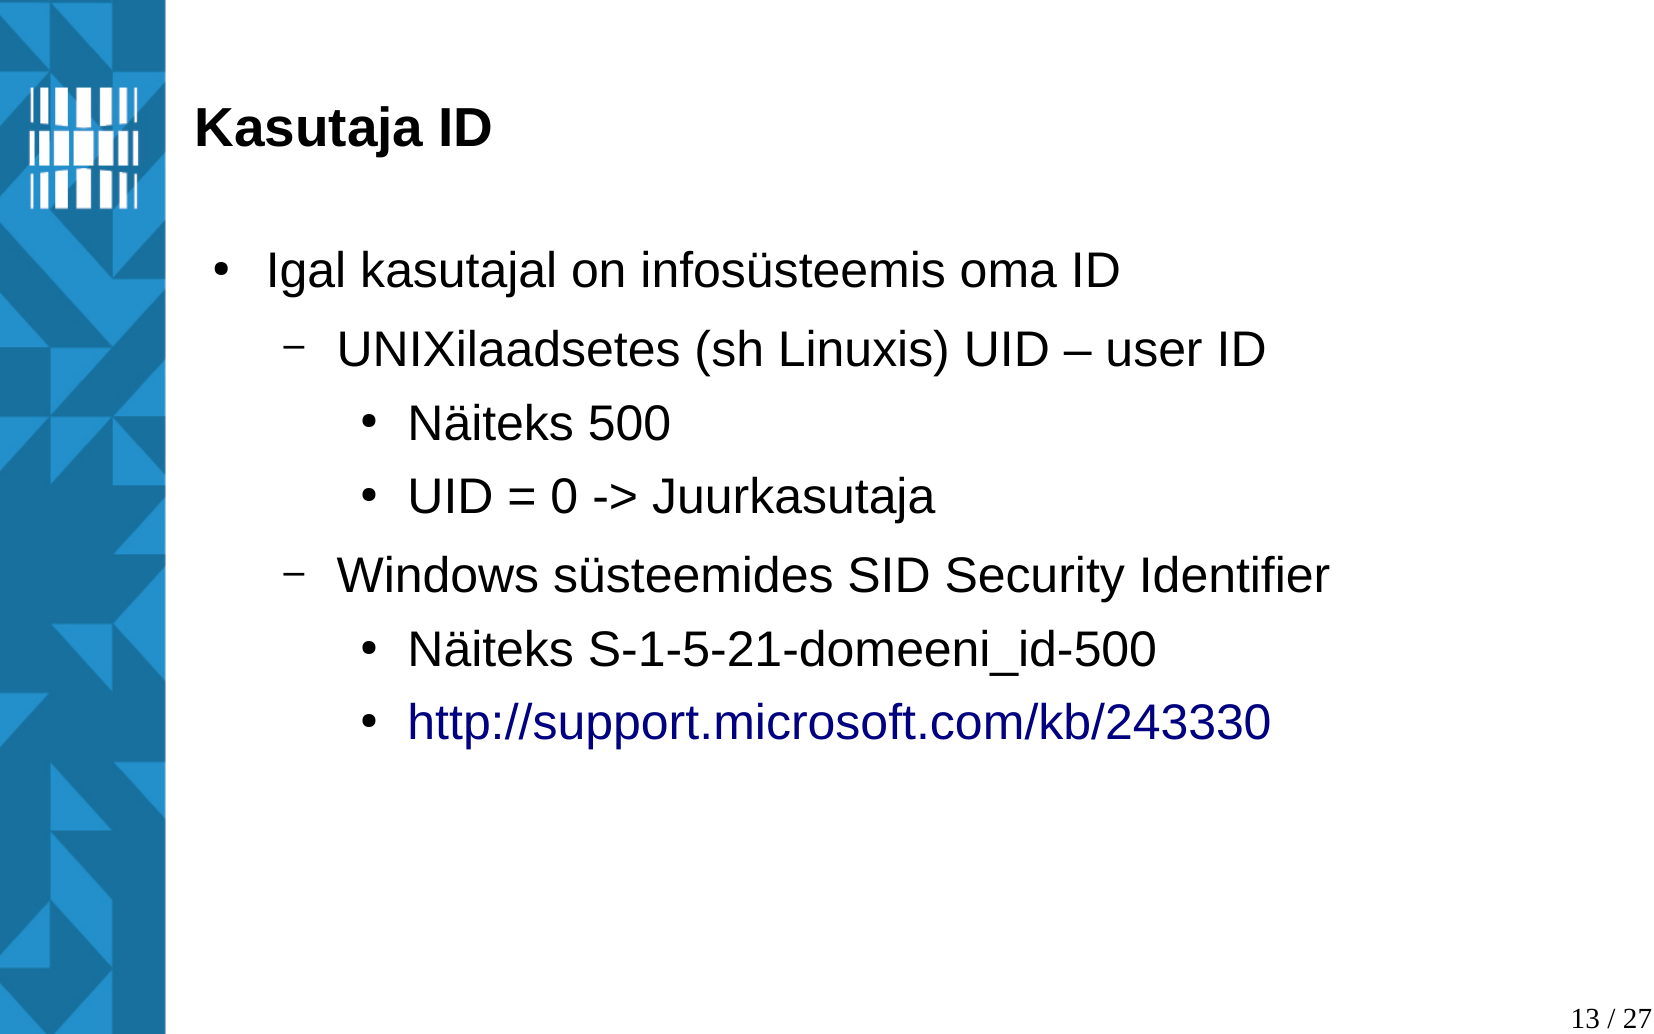

# Kasutaja ID
Igal kasutajal on infosüsteemis oma ID
UNIXilaadsetes (sh Linuxis) UID – user ID
Näiteks 500
UID = 0 -> Juurkasutaja
Windows süsteemides SID Security Identifier
Näiteks S-1-5-21-domeeni_id-500
http://support.microsoft.com/kb/243330
13